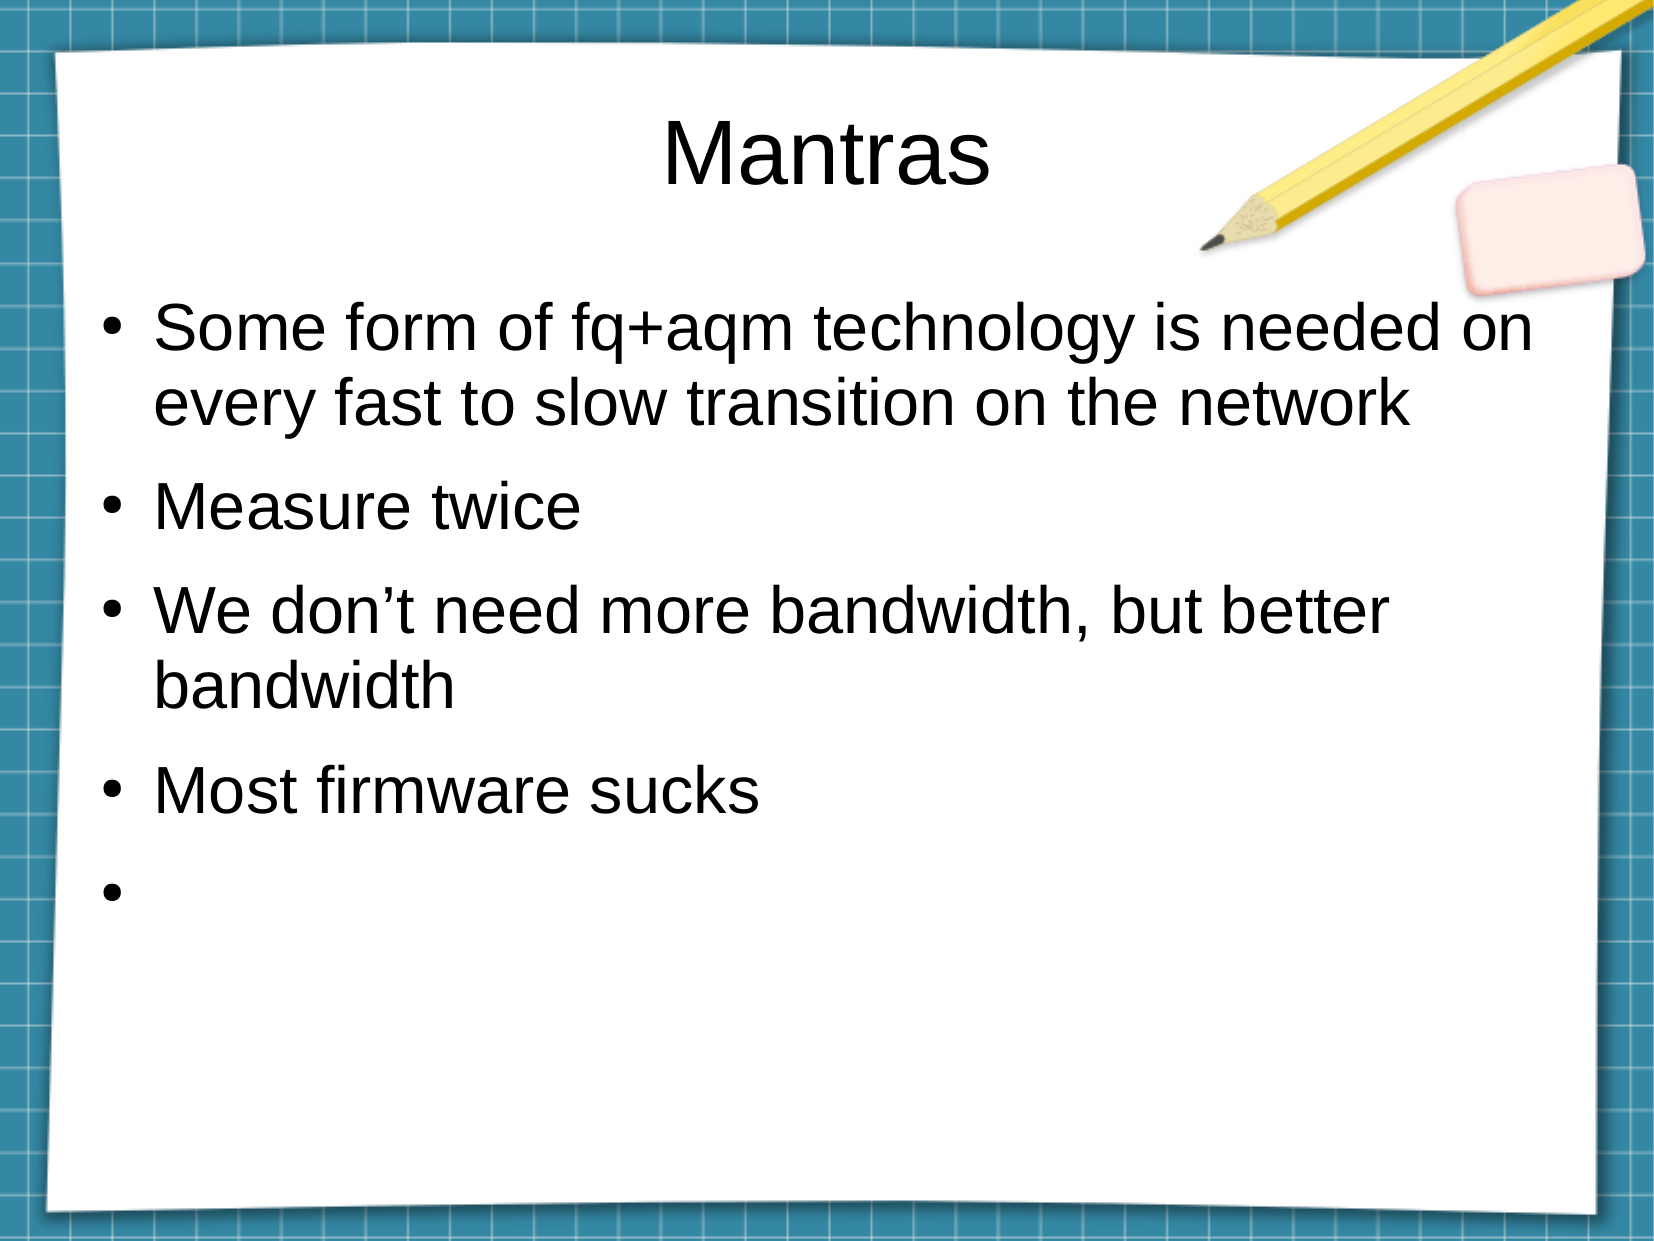

# Mantras
Some form of fq+aqm technology is needed on every fast to slow transition on the network
Measure twice
We don’t need more bandwidth, but better bandwidth
Most firmware sucks